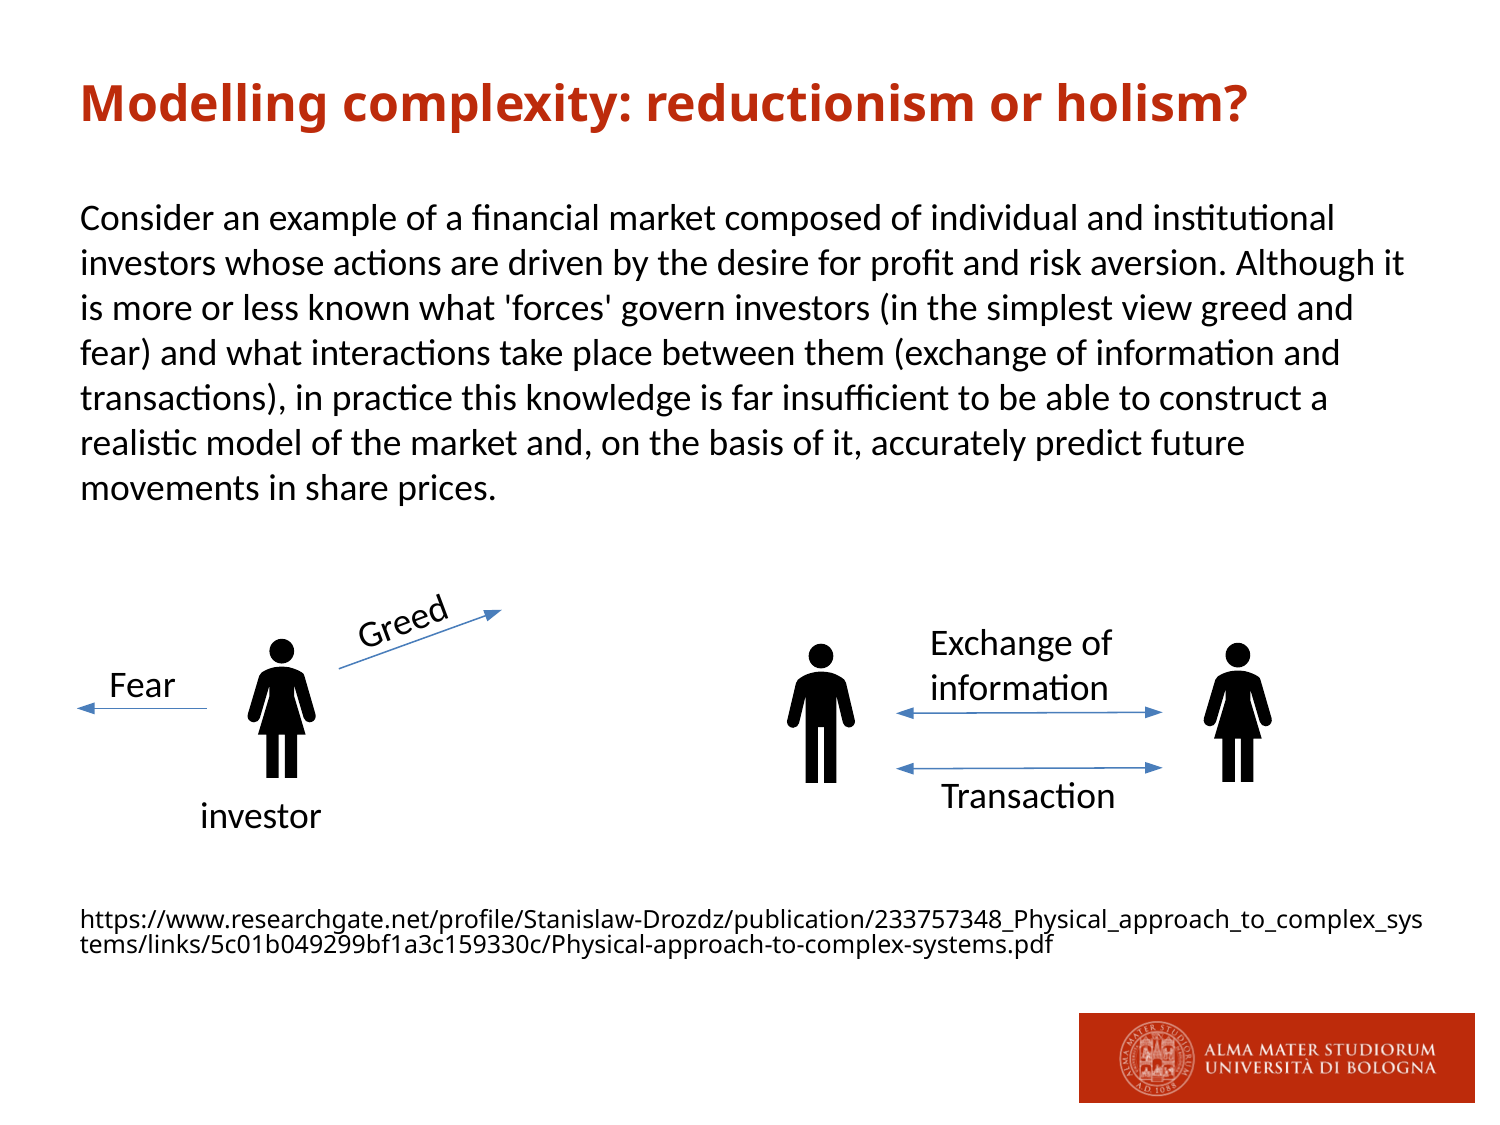

# Modelling complexity: reductionism or holism?
Consider an example of a financial market composed of individual and institutional investors whose actions are driven by the desire for profit and risk aversion. Although it is more or less known what 'forces' govern investors (in the simplest view greed and fear) and what interactions take place between them (exchange of information and transactions), in practice this knowledge is far insufficient to be able to construct a realistic model of the market and, on the basis of it, accurately predict future movements in share prices.
Greed
Exchange of
information
Fear
Transaction
investor
https://www.researchgate.net/profile/Stanislaw-Drozdz/publication/233757348_Physical_approach_to_complex_systems/links/5c01b049299bf1a3c159330c/Physical-approach-to-complex-systems.pdf